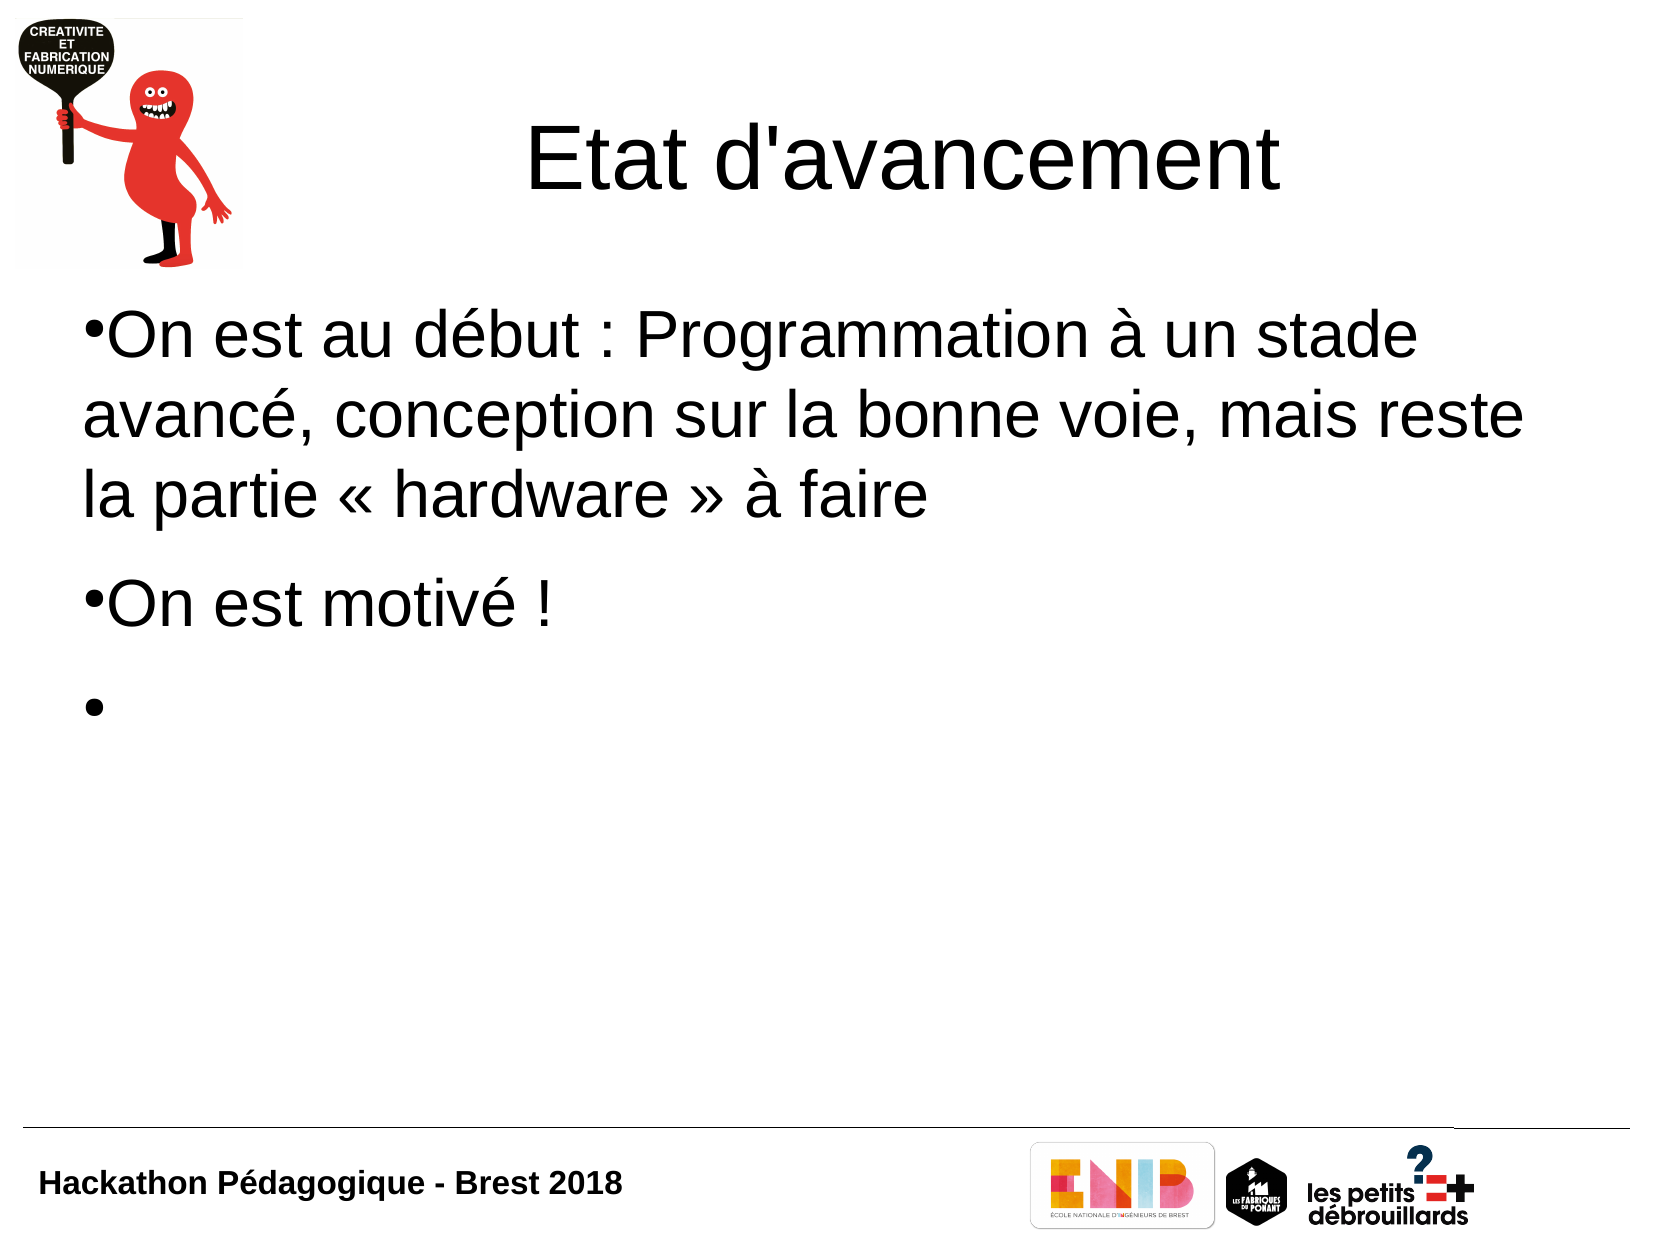

# Etat d'avancement
On est au début : Programmation à un stade avancé, conception sur la bonne voie, mais reste la partie « hardware » à faire
On est motivé !
Hackathon Pédagogique - Brest 2018